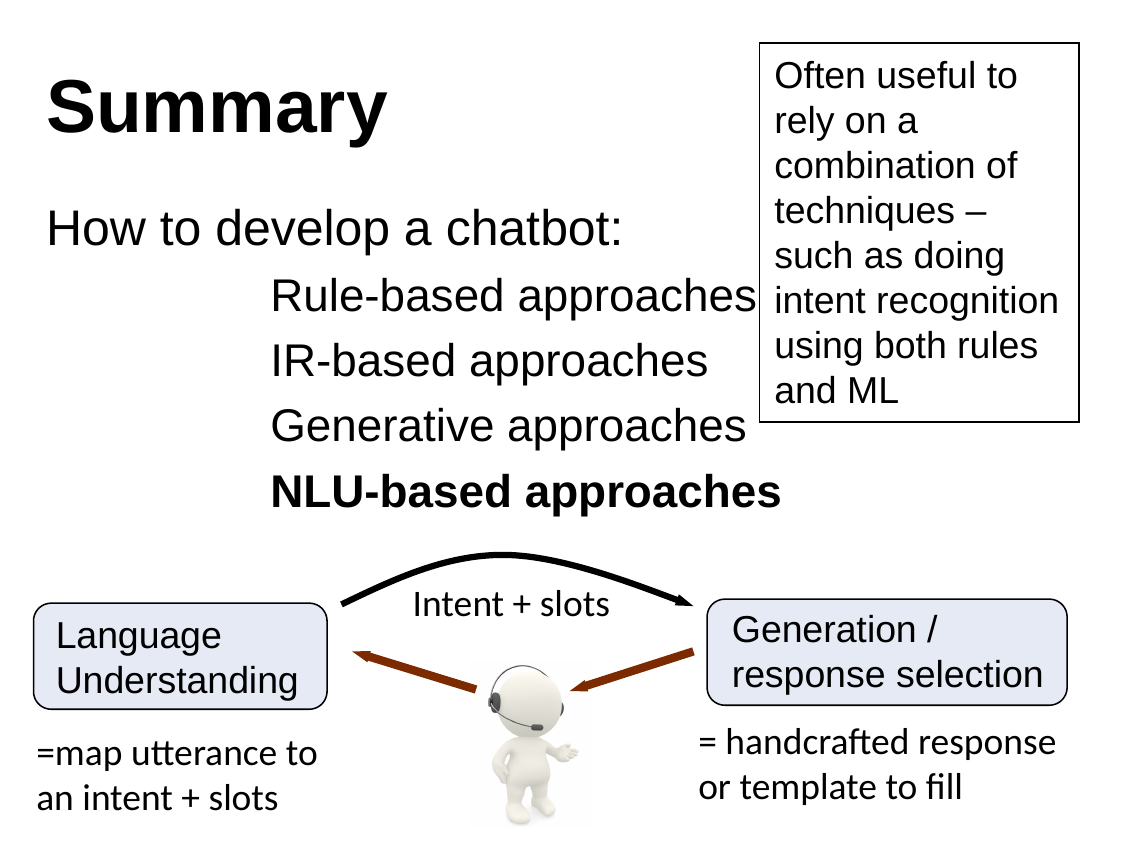

# Summary
Often useful to rely on a combination of techniques – such as doing intent recognition using both rules and ML
How to develop a chatbot:
Rule-based approaches
IR-based approaches
Generative approaches
NLU-based approaches
Intent + slots
Generation / response selection
Language
Understanding
= handcrafted response or template to fill
=map utterance to an intent + slots